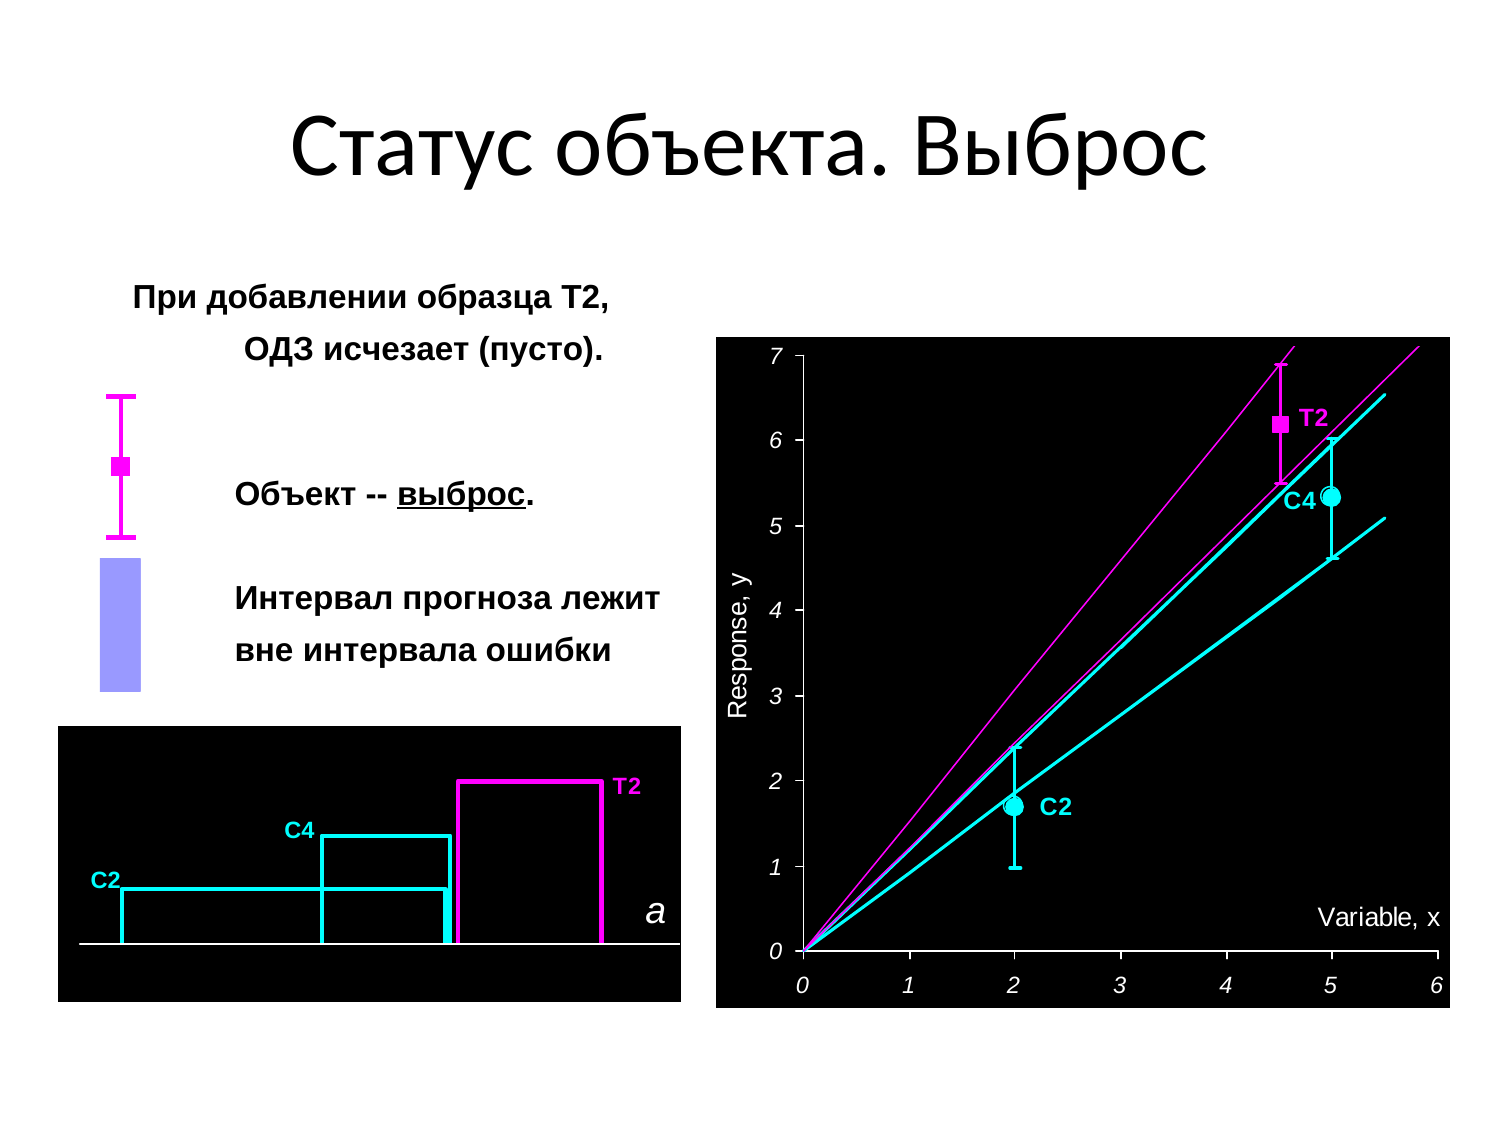

# Статус объекта. Выброс
 При добавлении образца T2,
 ОДЗ исчезает (пусто).
 Объект -- выброс.
 Интервал прогноза лежит
 вне интервала ошибки